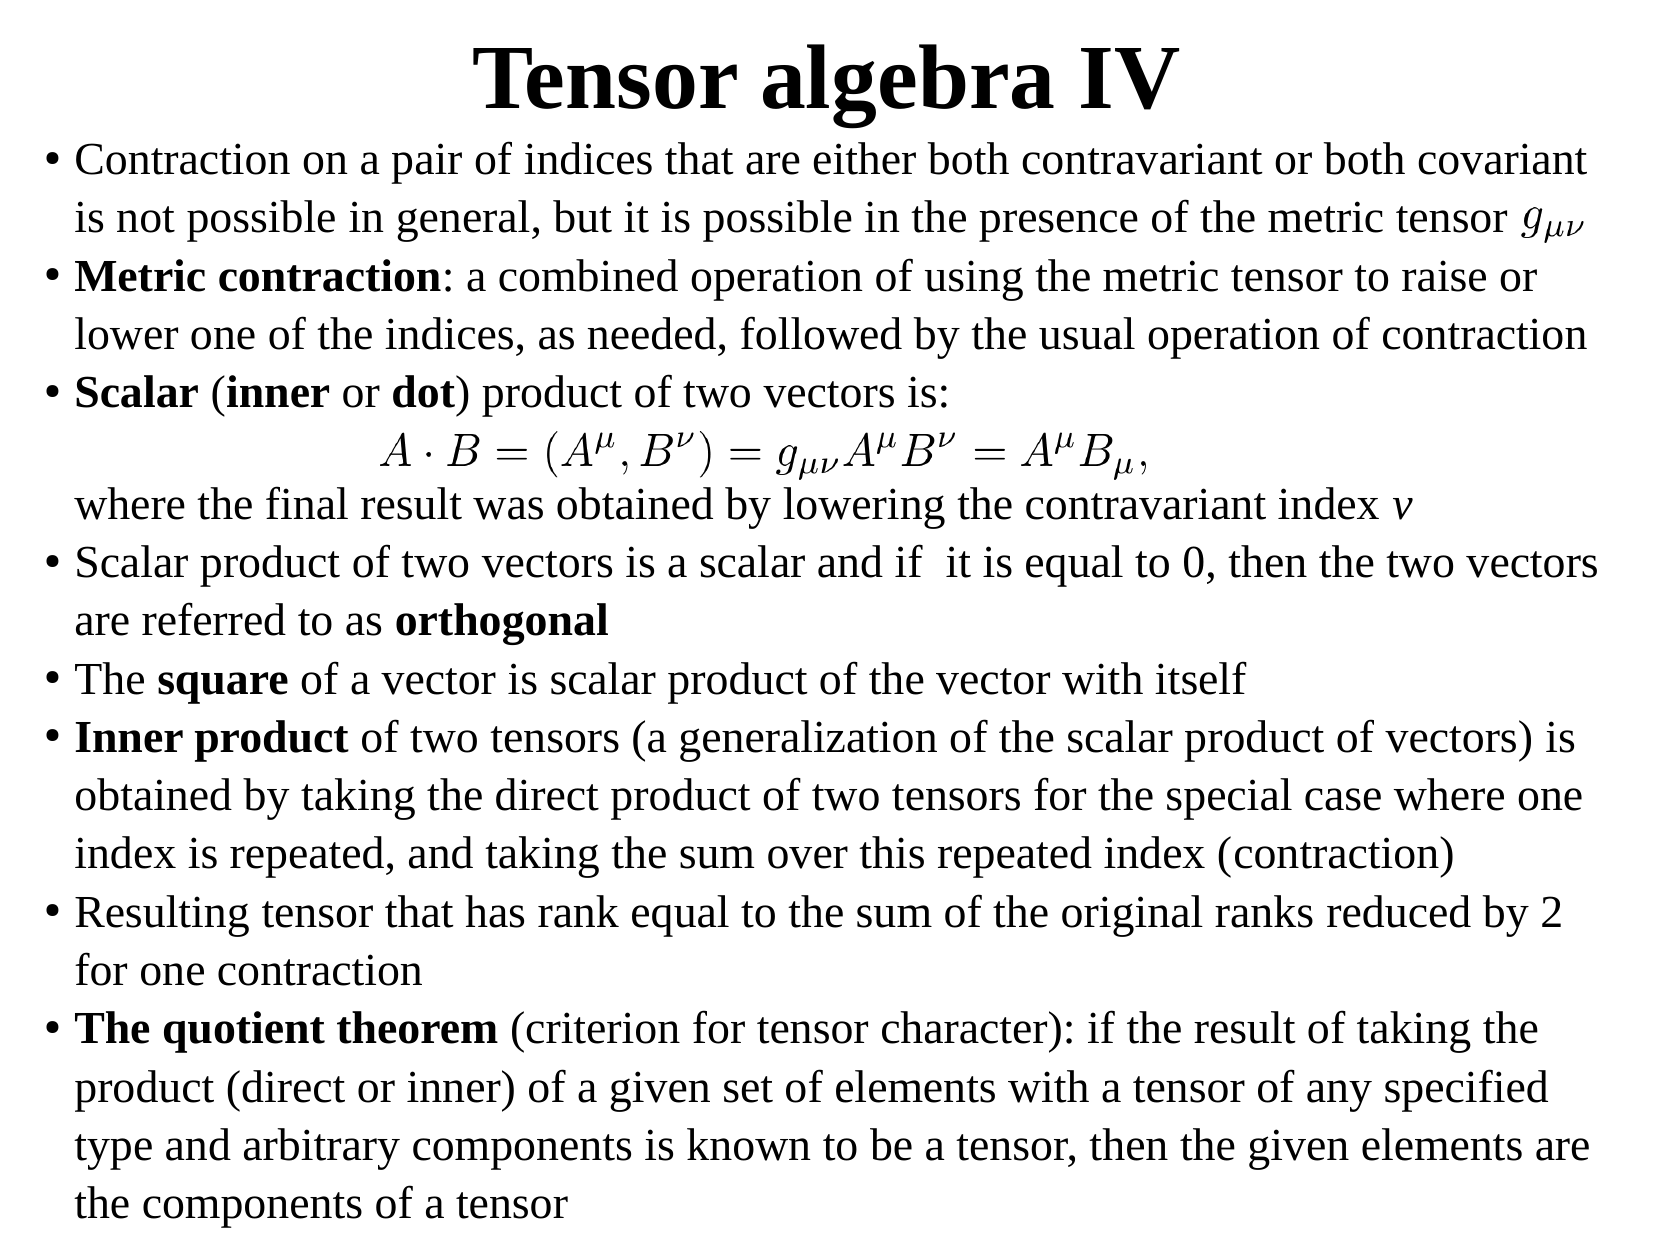

Tensor algebra IV
# Contraction on a pair of indices that are either both contravariant or both covariant is not possible in general, but it is possible in the presence of the metric tensor
Metric contraction: a combined operation of using the metric tensor to raise or lower one of the indices, as needed, followed by the usual operation of contraction
Scalar (inner or dot) product of two vectors is:
where the final result was obtained by lowering the contravariant index ν
Scalar product of two vectors is a scalar and if it is equal to 0, then the two vectors are referred to as orthogonal
The square of a vector is scalar product of the vector with itself
Inner product of two tensors (a generalization of the scalar product of vectors) is obtained by taking the direct product of two tensors for the special case where one index is repeated, and taking the sum over this repeated index (contraction)
Resulting tensor that has rank equal to the sum of the original ranks reduced by 2 for one contraction
The quotient theorem (criterion for tensor character): if the result of taking the product (direct or inner) of a given set of elements with a tensor of any specified type and arbitrary components is known to be a tensor, then the given elements are the components of a tensor